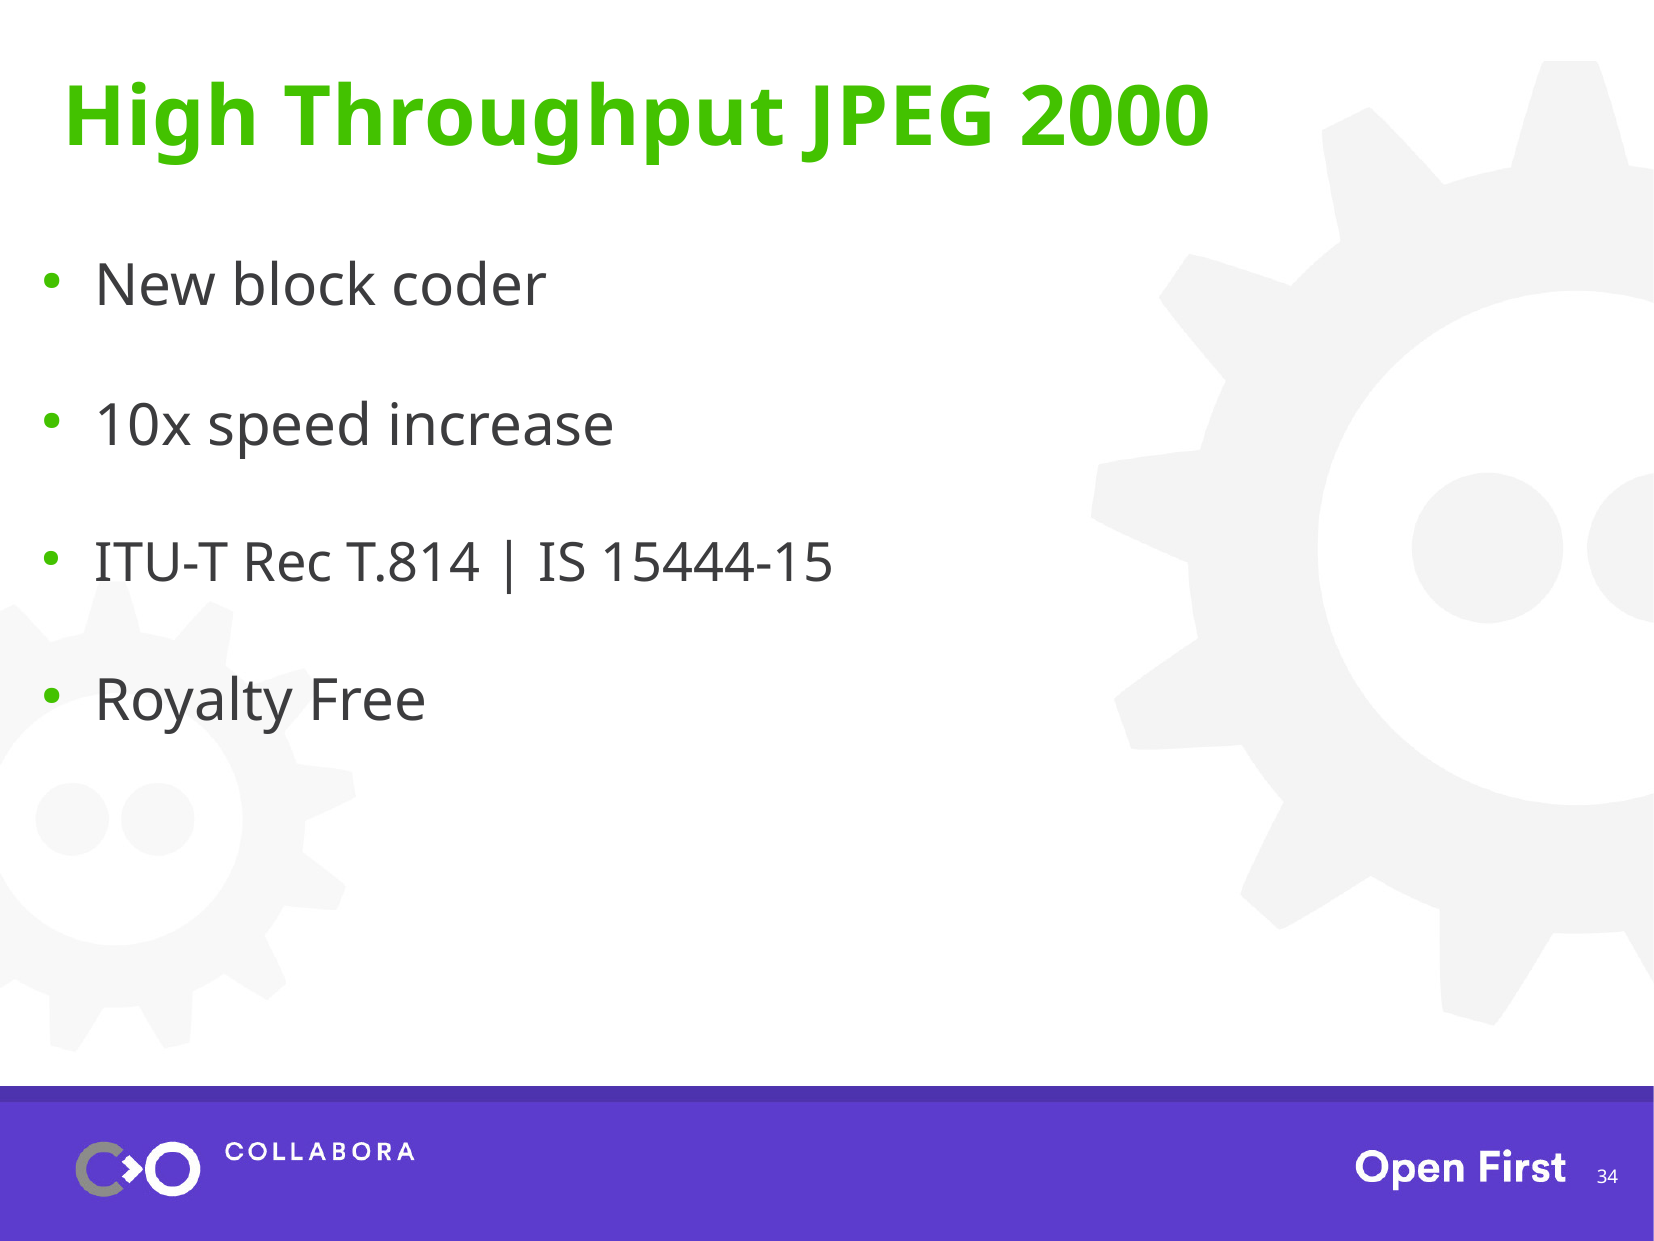

# High Throughput JPEG 2000
New block coder
10x speed increase
ITU-T Rec T.814 | IS 15444-15
Royalty Free